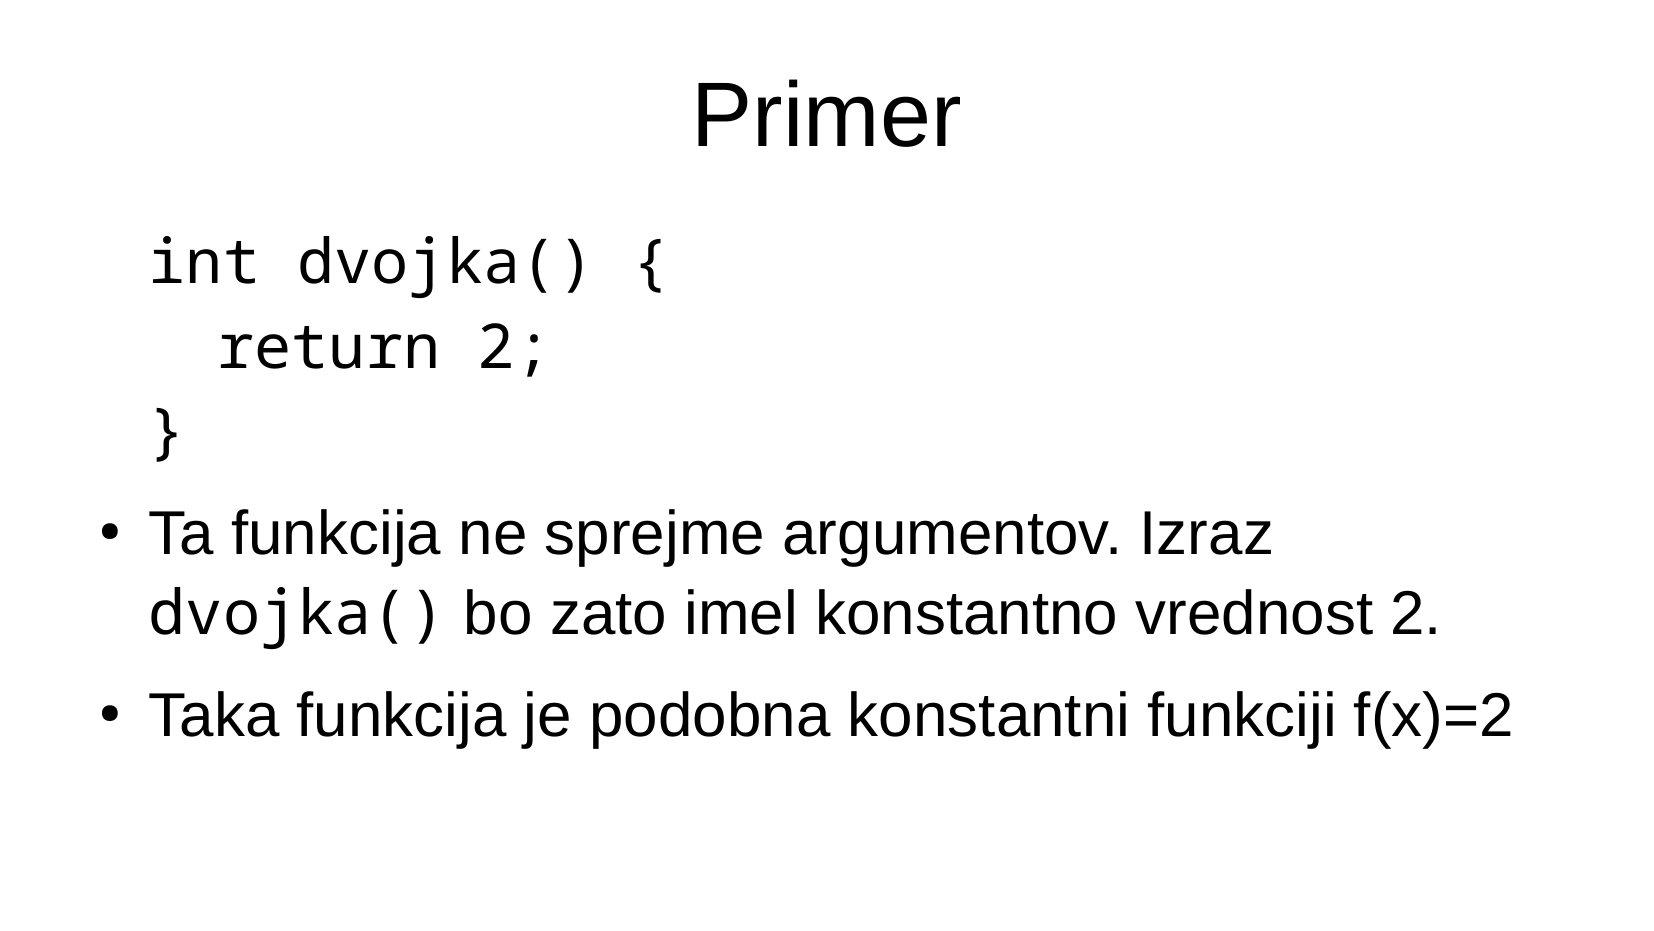

# Primer
int dvojka() {
		return 2;
}
Ta funkcija ne sprejme argumentov. Izraz dvojka() bo zato imel konstantno vrednost 2.
Taka funkcija je podobna konstantni funkciji f(x)=2